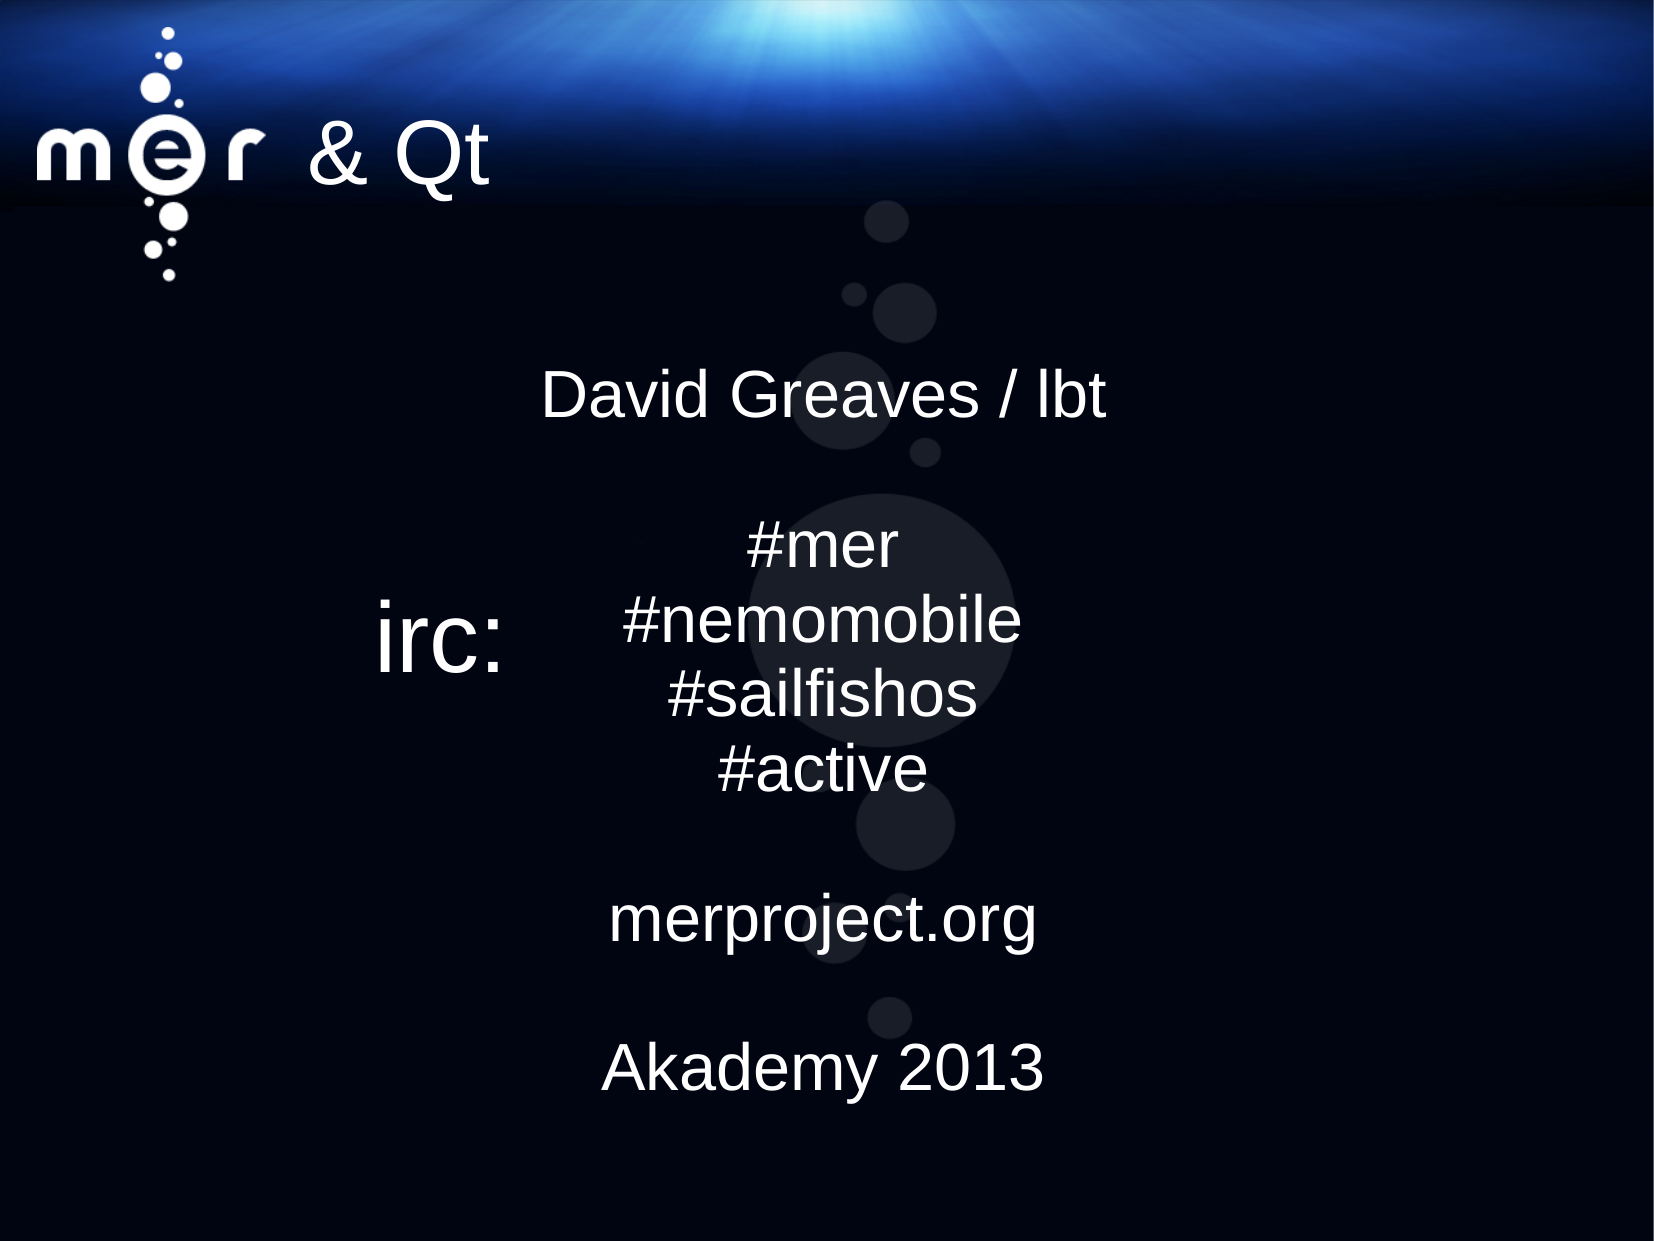

# & Qt
David Greaves / lbt
#mer
#nemomobile
#sailfishos
#active
merproject.org
Akademy 2013
irc: